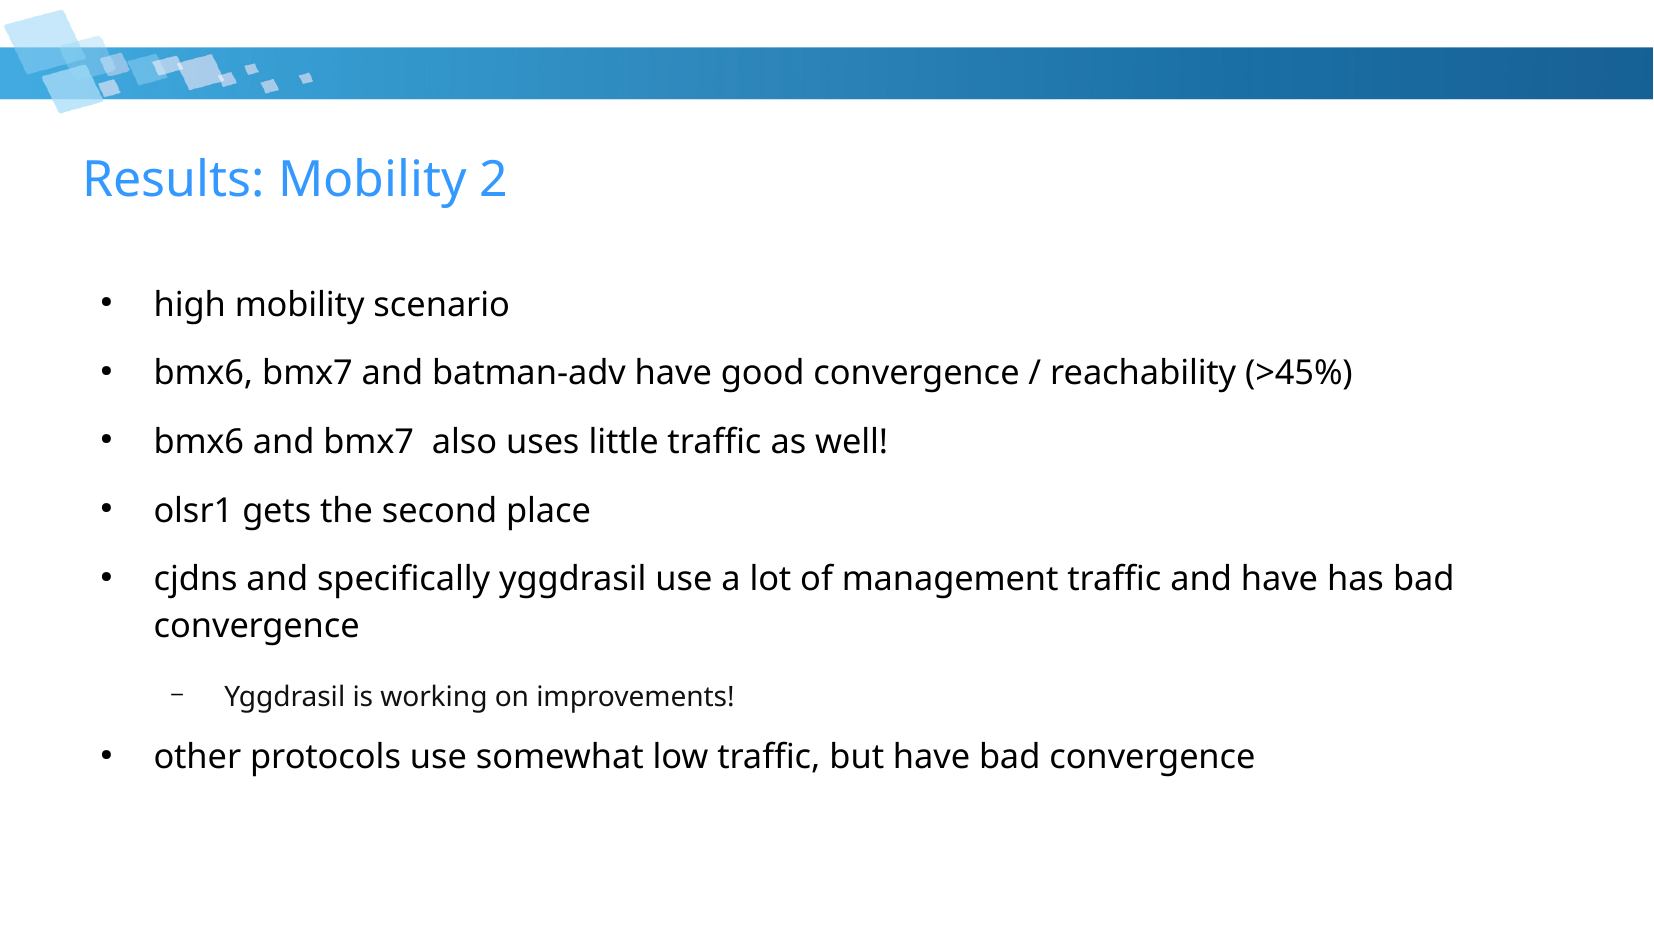

# Results: Mobility 2
high mobility scenario
bmx6, bmx7 and batman-adv have good convergence / reachability (>45%)
bmx6 and bmx7 also uses little traffic as well!
olsr1 gets the second place
cjdns and specifically yggdrasil use a lot of management traffic and have has bad convergence
Yggdrasil is working on improvements!
other protocols use somewhat low traffic, but have bad convergence